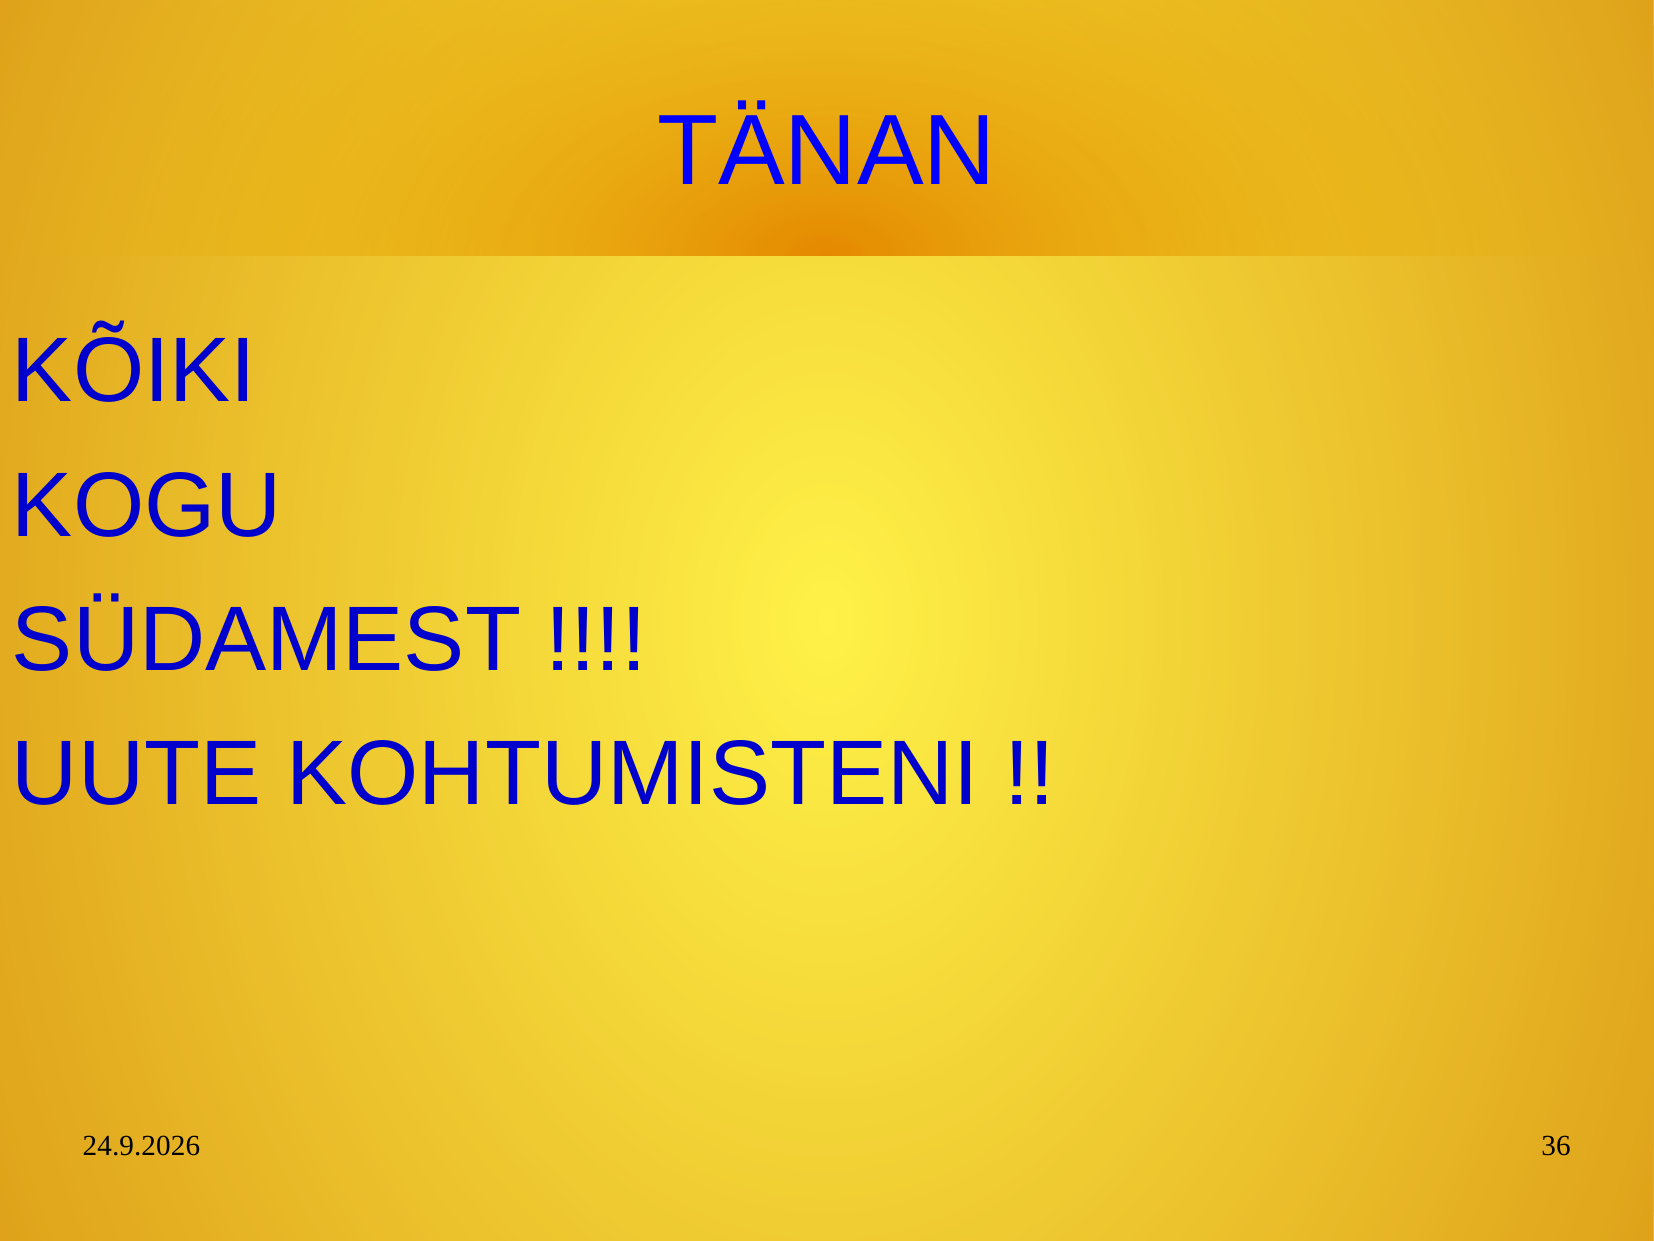

# TÄNAN
KÕIKI
KOGU
SÜDAMEST !!!!
UUTE KOHTUMISTENI !!
36